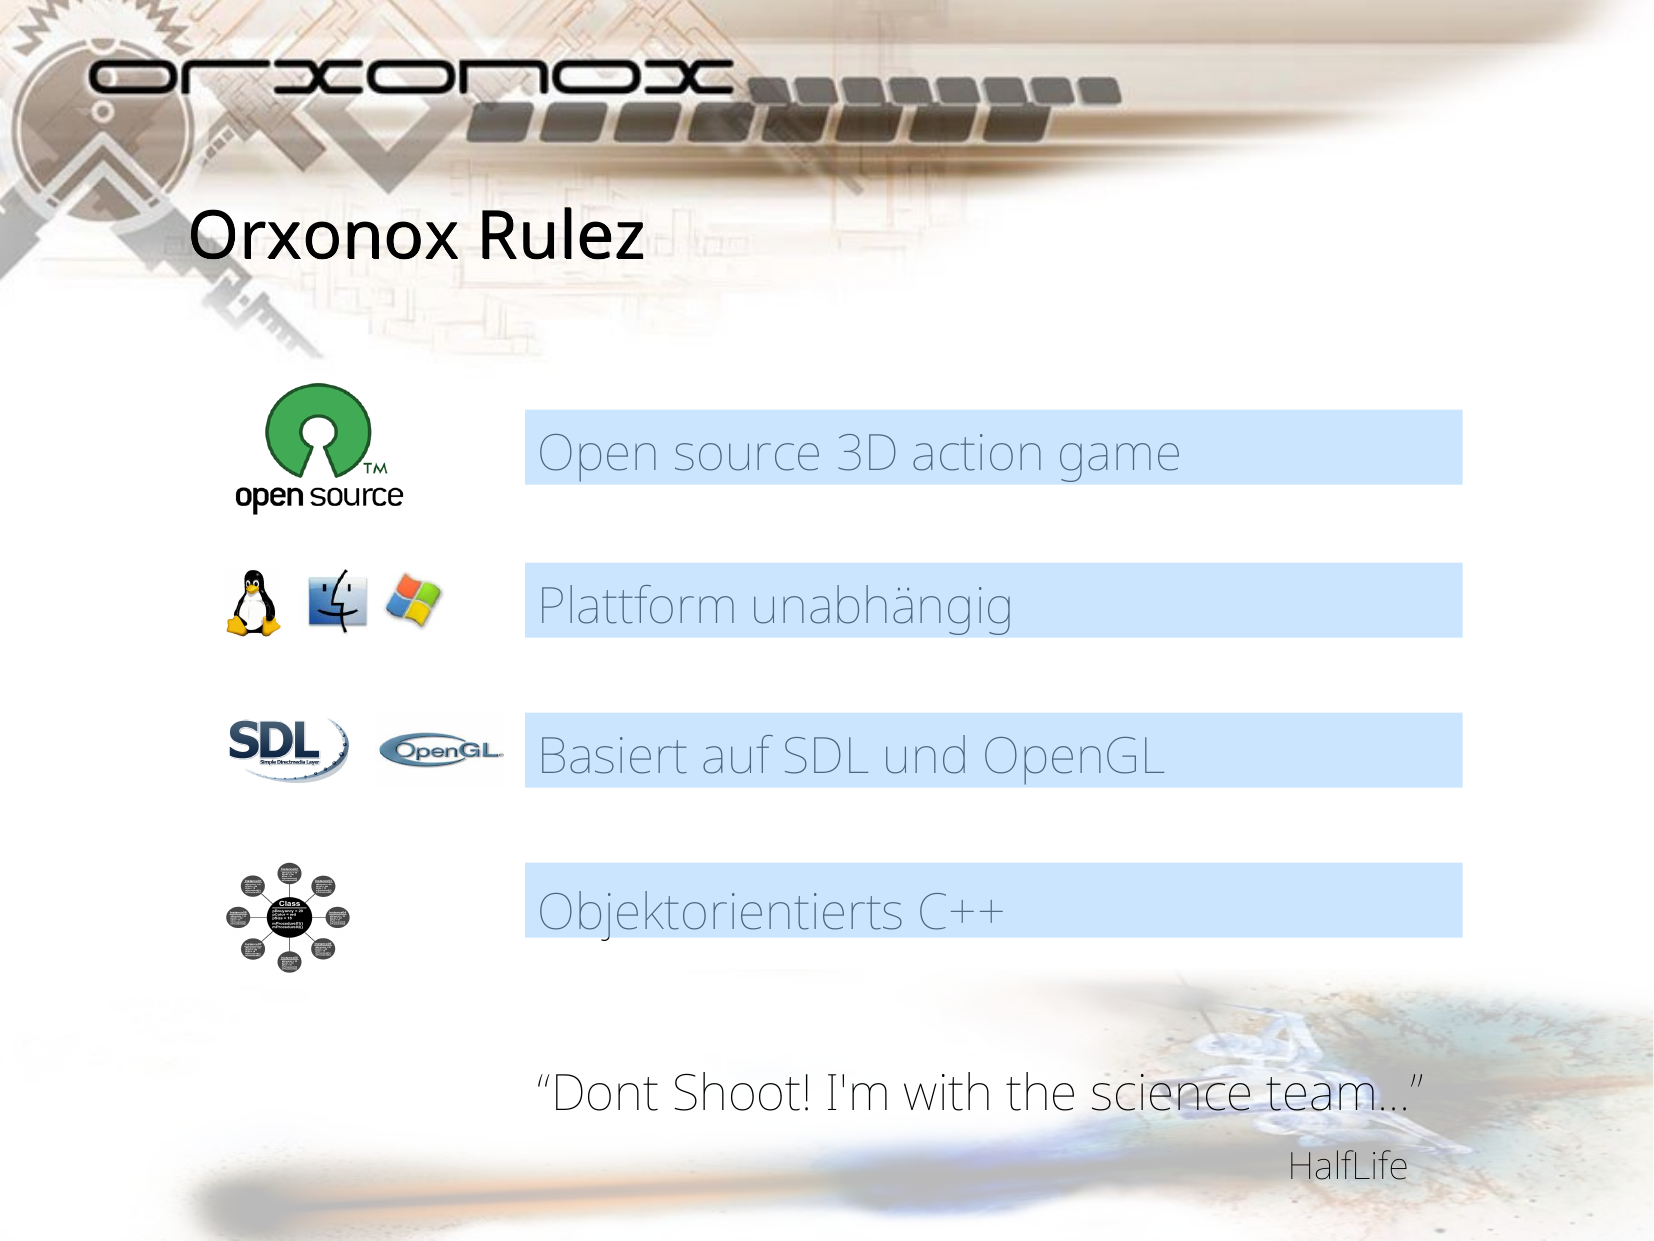

Orxonox Rulez
Open source 3D action game
Plattform unabhängig
Basiert auf SDL und OpenGL
Objektorientierts C++
“Dont Shoot! I'm with the science team...”
										HalfLife